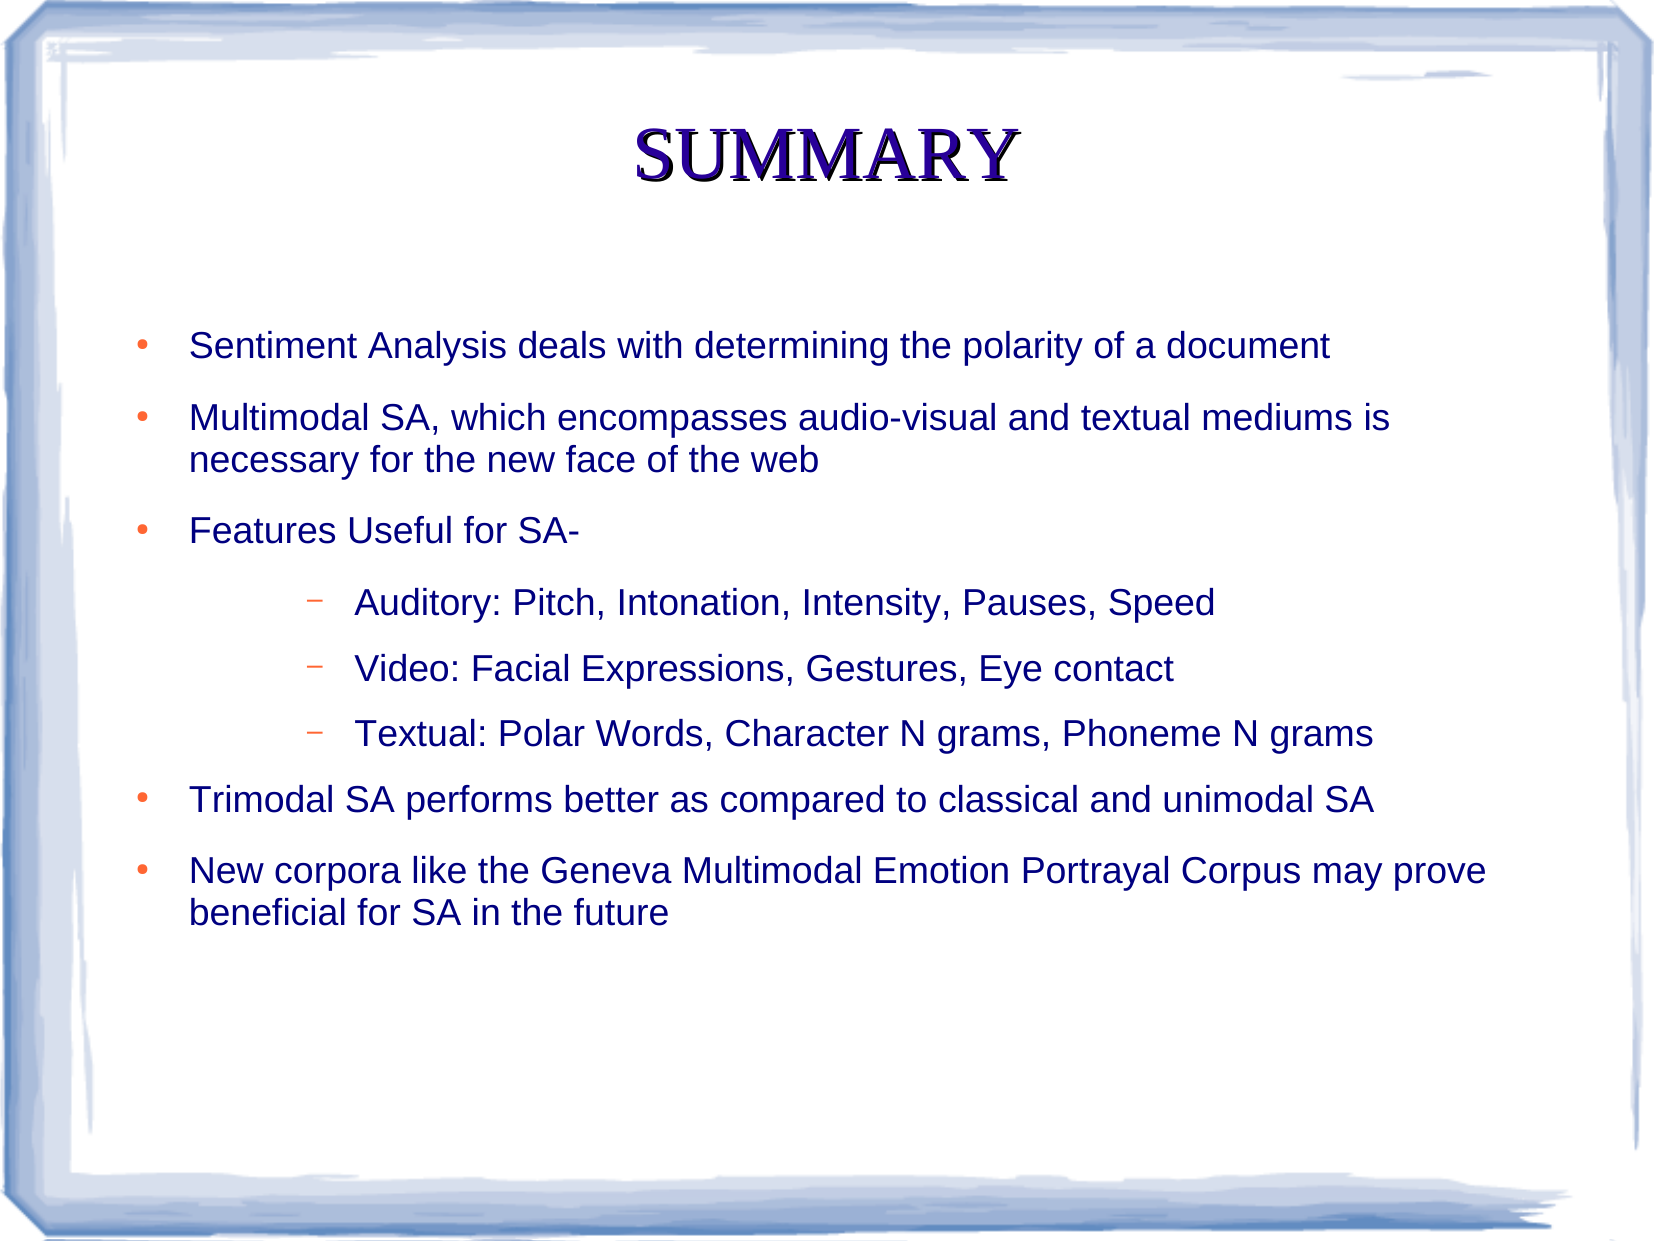

# SUMMARY
Sentiment Analysis deals with determining the polarity of a document
Multimodal SA, which encompasses audio-visual and textual mediums is necessary for the new face of the web
Features Useful for SA-
Auditory: Pitch, Intonation, Intensity, Pauses, Speed
Video: Facial Expressions, Gestures, Eye contact
Textual: Polar Words, Character N grams, Phoneme N grams
Trimodal SA performs better as compared to classical and unimodal SA
New corpora like the Geneva Multimodal Emotion Portrayal Corpus may prove beneficial for SA in the future